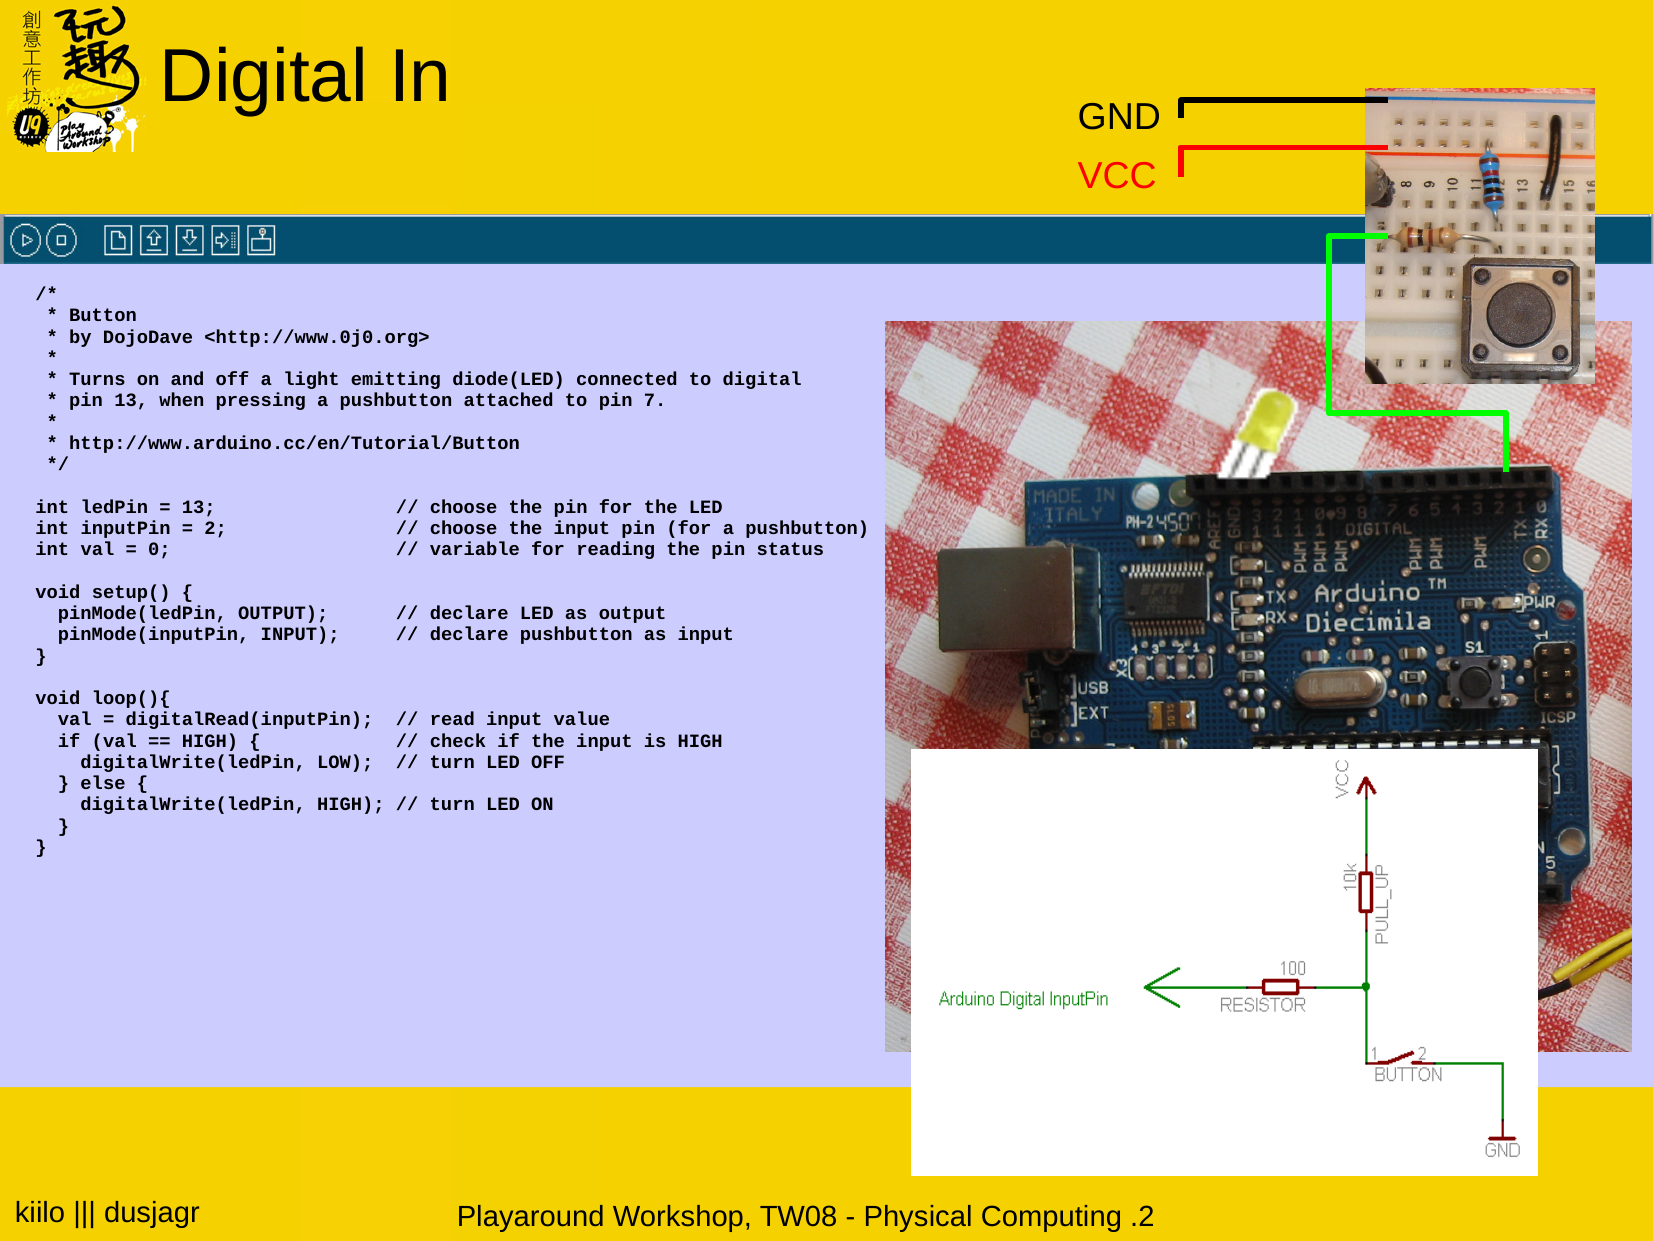

# Digital In
GND
VCC
/*
 * Button
 * by DojoDave <http://www.0j0.org>
 *
 * Turns on and off a light emitting diode(LED) connected to digital
 * pin 13, when pressing a pushbutton attached to pin 7.
 *
 * http://www.arduino.cc/en/Tutorial/Button
 */
int ledPin = 13; // choose the pin for the LED
int inputPin = 2; // choose the input pin (for a pushbutton)
int val = 0; // variable for reading the pin status
void setup() {
 pinMode(ledPin, OUTPUT); // declare LED as output
 pinMode(inputPin, INPUT); // declare pushbutton as input
}
void loop(){
 val = digitalRead(inputPin); // read input value
 if (val == HIGH) { // check if the input is HIGH
 digitalWrite(ledPin, LOW); // turn LED OFF
 } else {
 digitalWrite(ledPin, HIGH); // turn LED ON
 }
}
Playaround Workshop, TW08 - Physical Computing .2